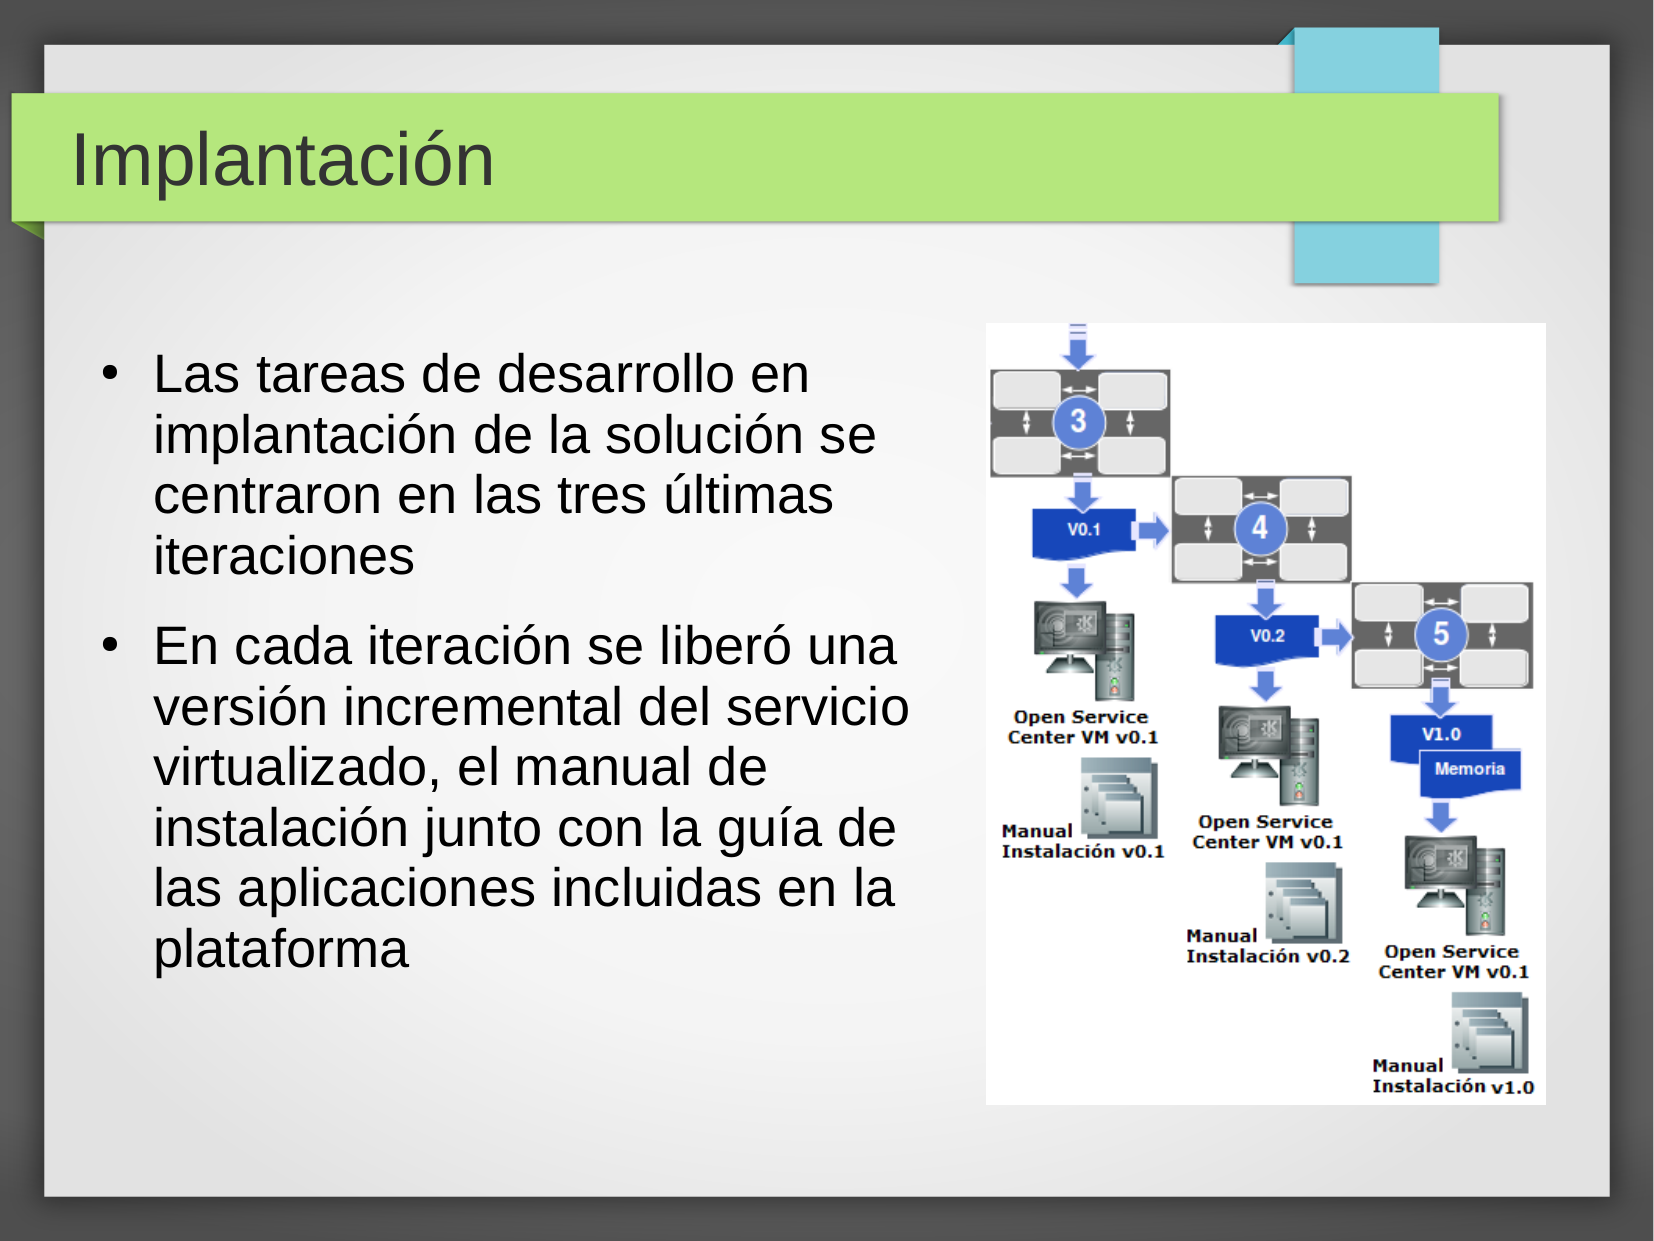

# Implantación
Las tareas de desarrollo en implantación de la solución se centraron en las tres últimas iteraciones
En cada iteración se liberó una versión incremental del servicio virtualizado, el manual de instalación junto con la guía de las aplicaciones incluidas en la plataforma